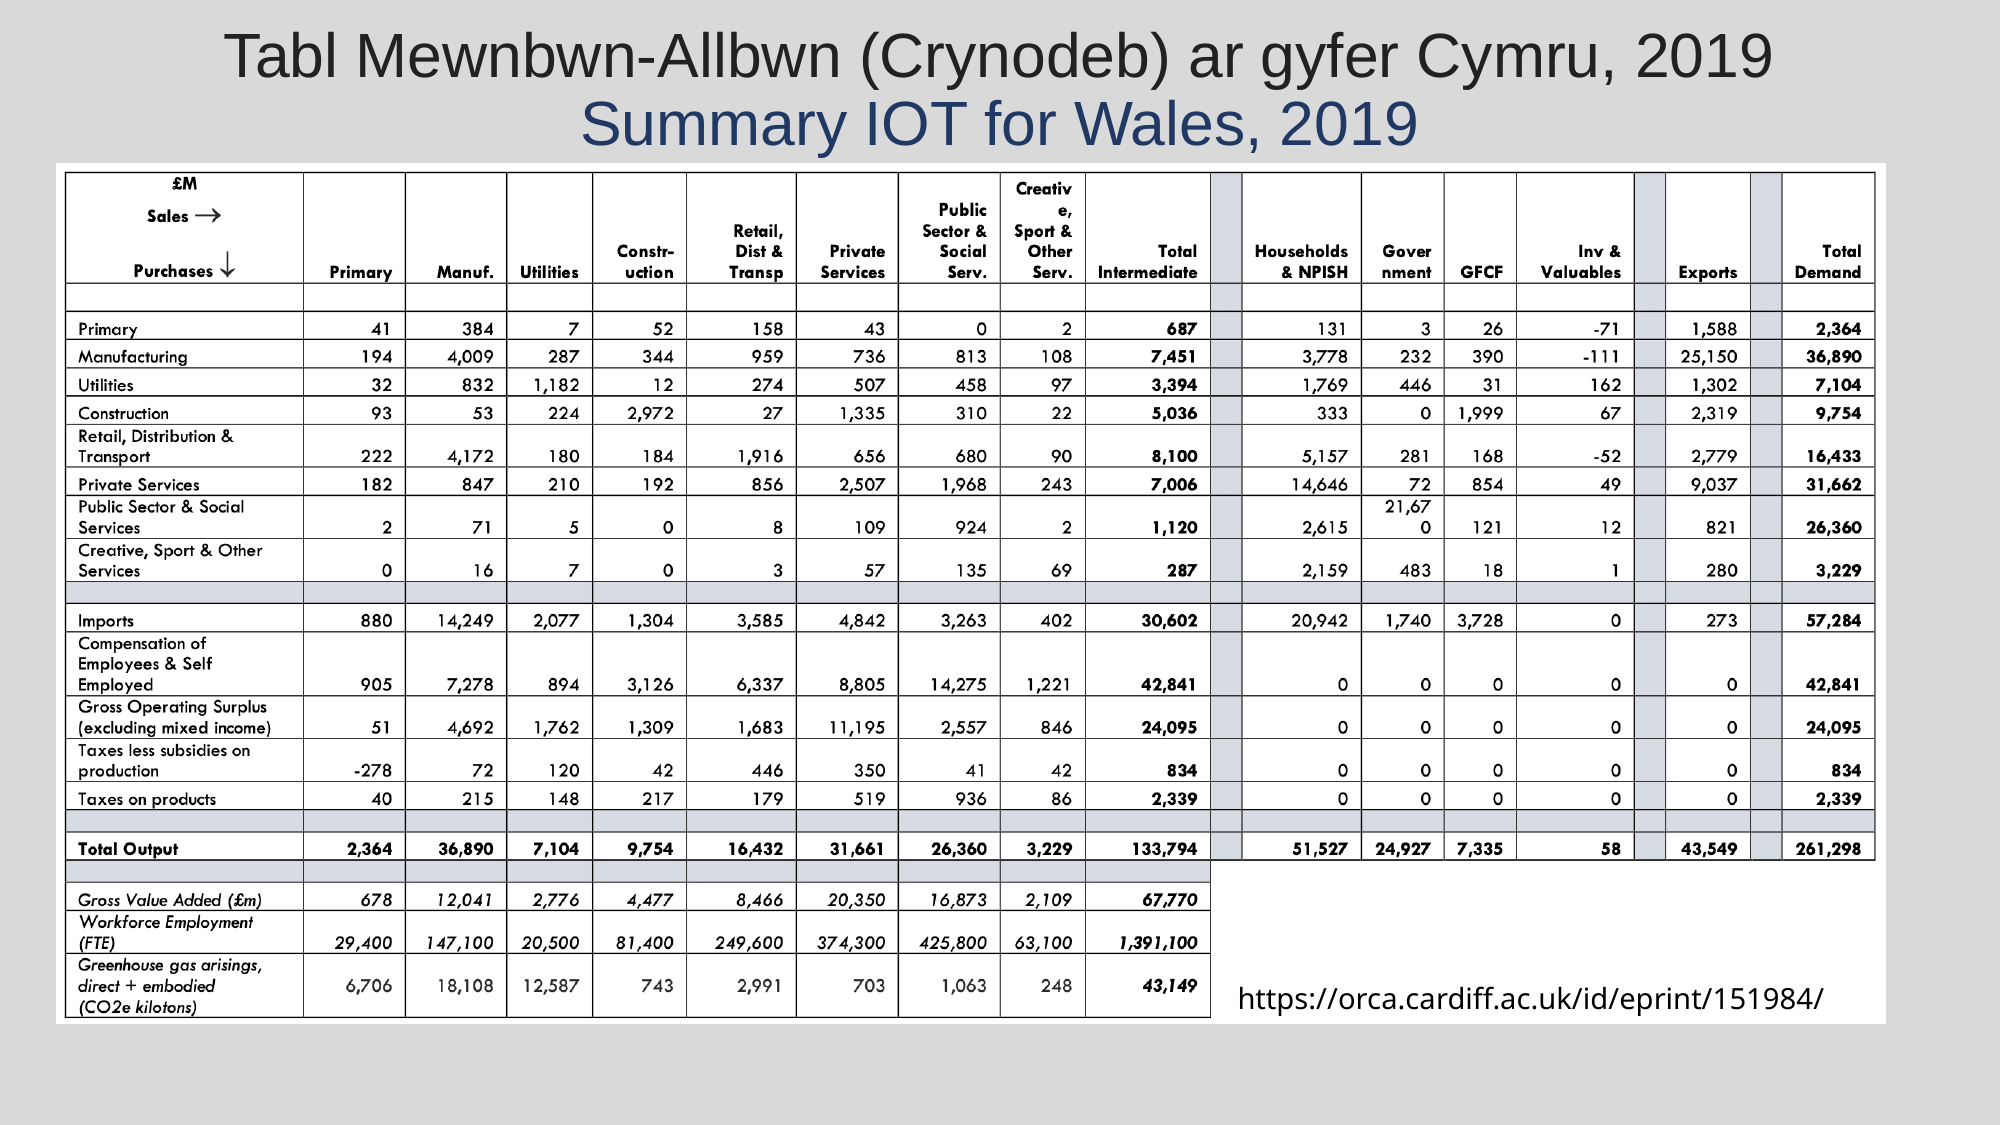

# Tabl Mewnbwn-Allbwn (Crynodeb) ar gyfer Cymru, 2019 Summary IOT for Wales, 2019
https://orca.cardiff.ac.uk/id/eprint/151984/